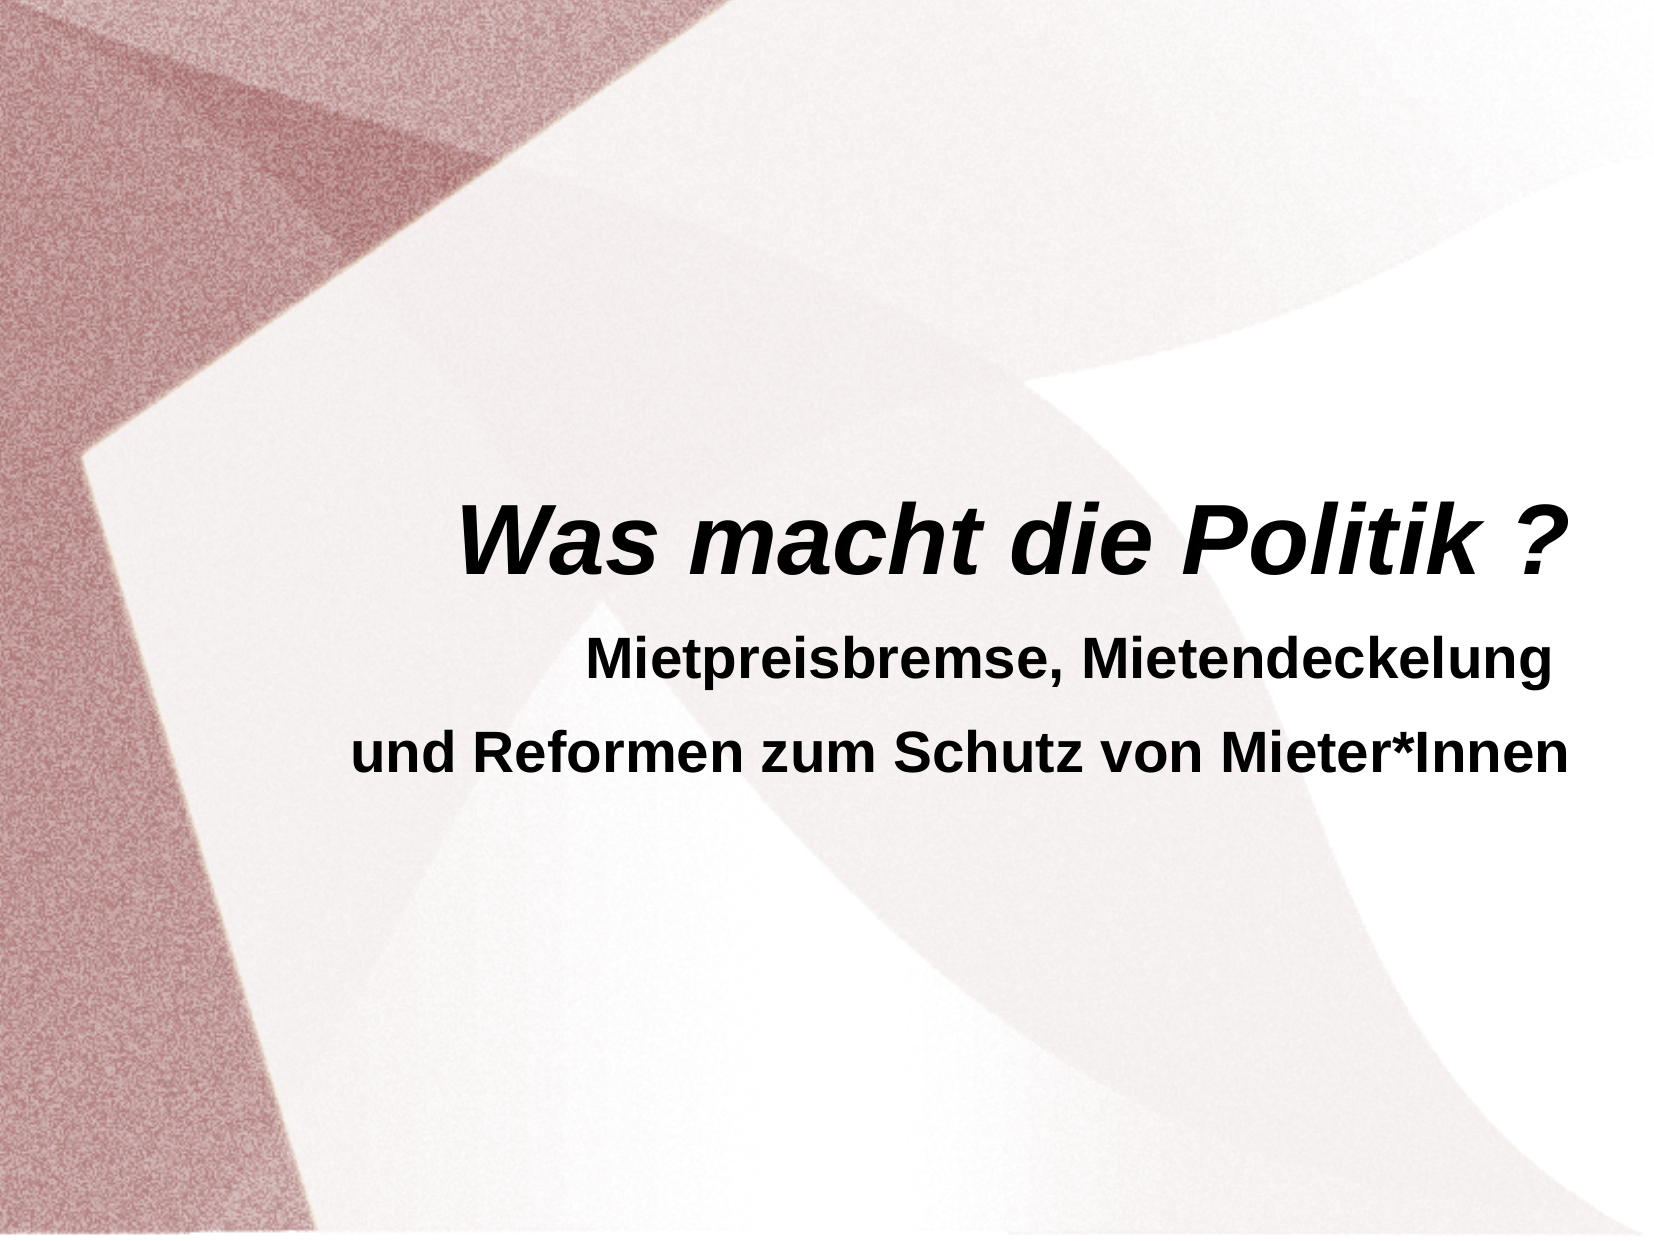

# Was macht die Politik ?
Mietpreisbremse, Mietendeckelung
und Reformen zum Schutz von Mieter*Innen